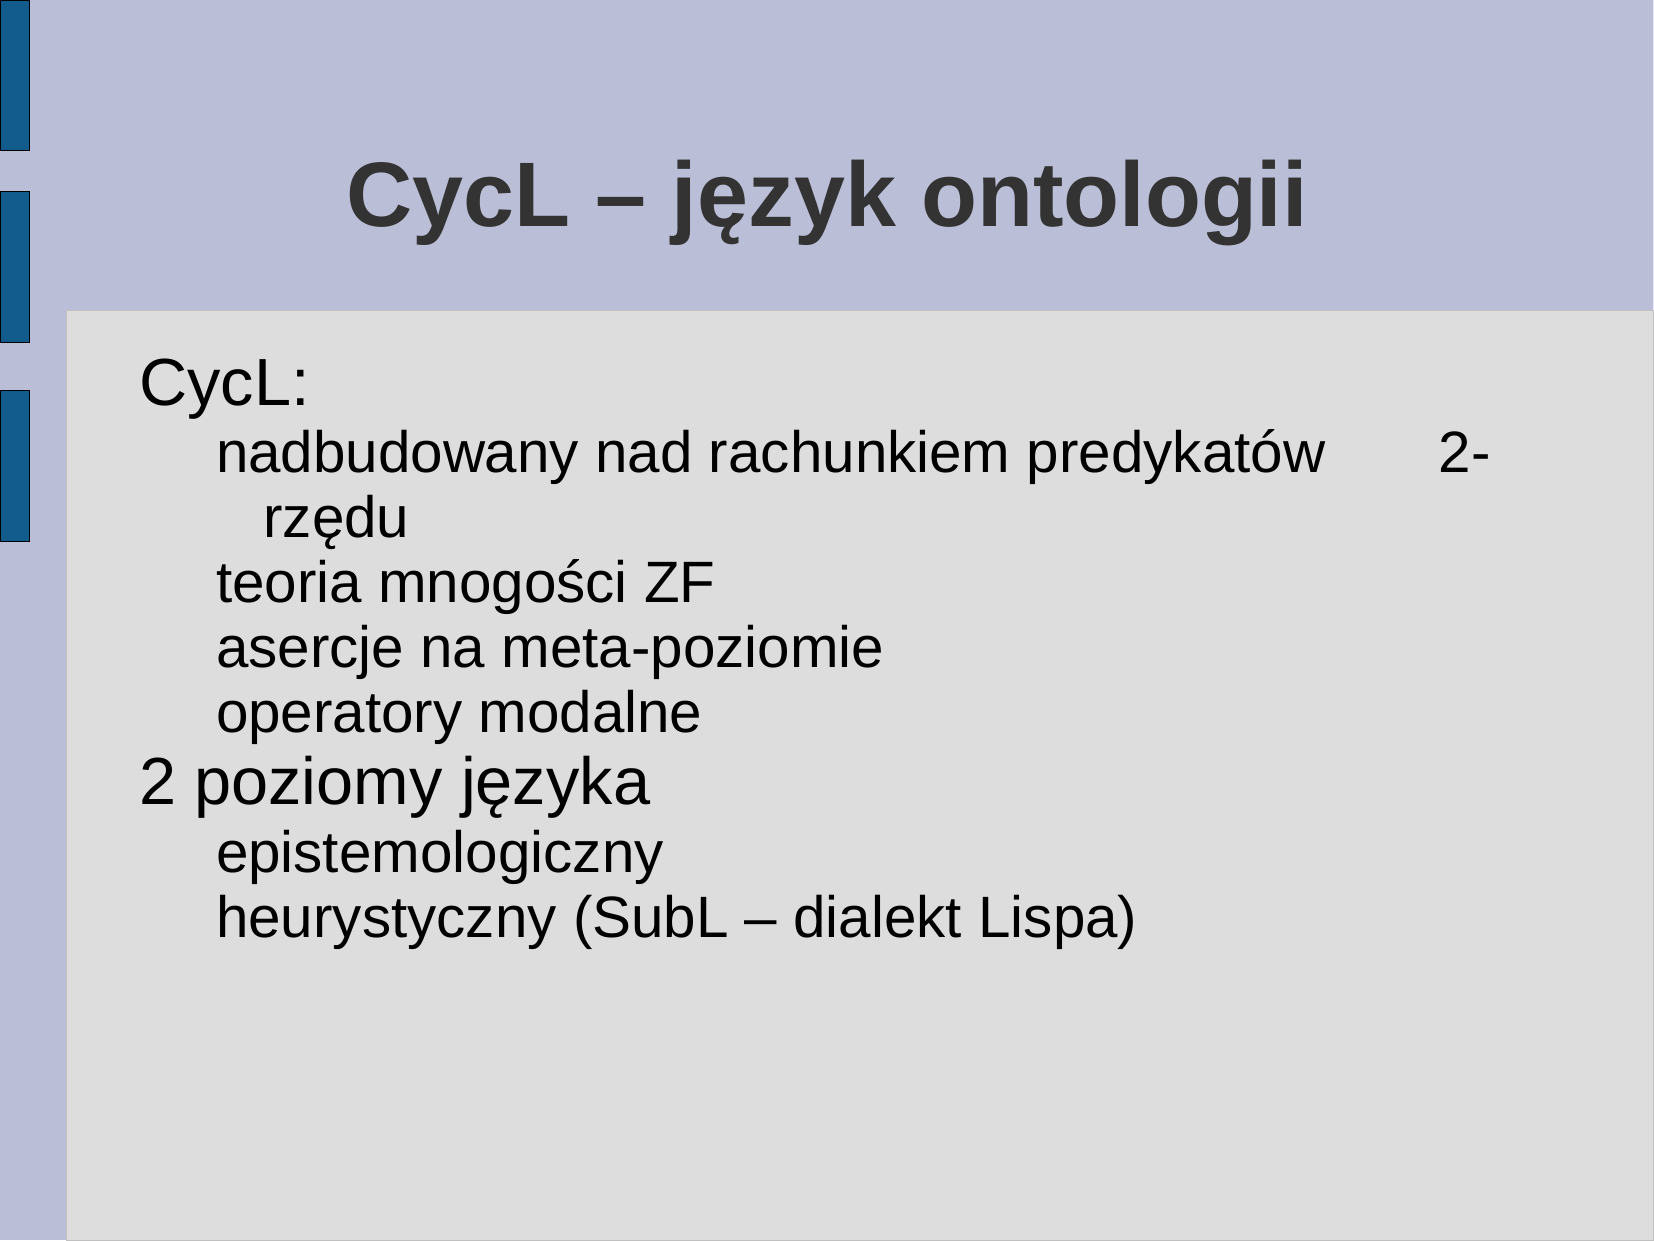

# CycL – język ontologii
CycL:
nadbudowany nad rachunkiem predykatów 2-rzędu
teoria mnogości ZF
asercje na meta-poziomie
operatory modalne
2 poziomy języka
epistemologiczny
heurystyczny (SubL – dialekt Lispa)